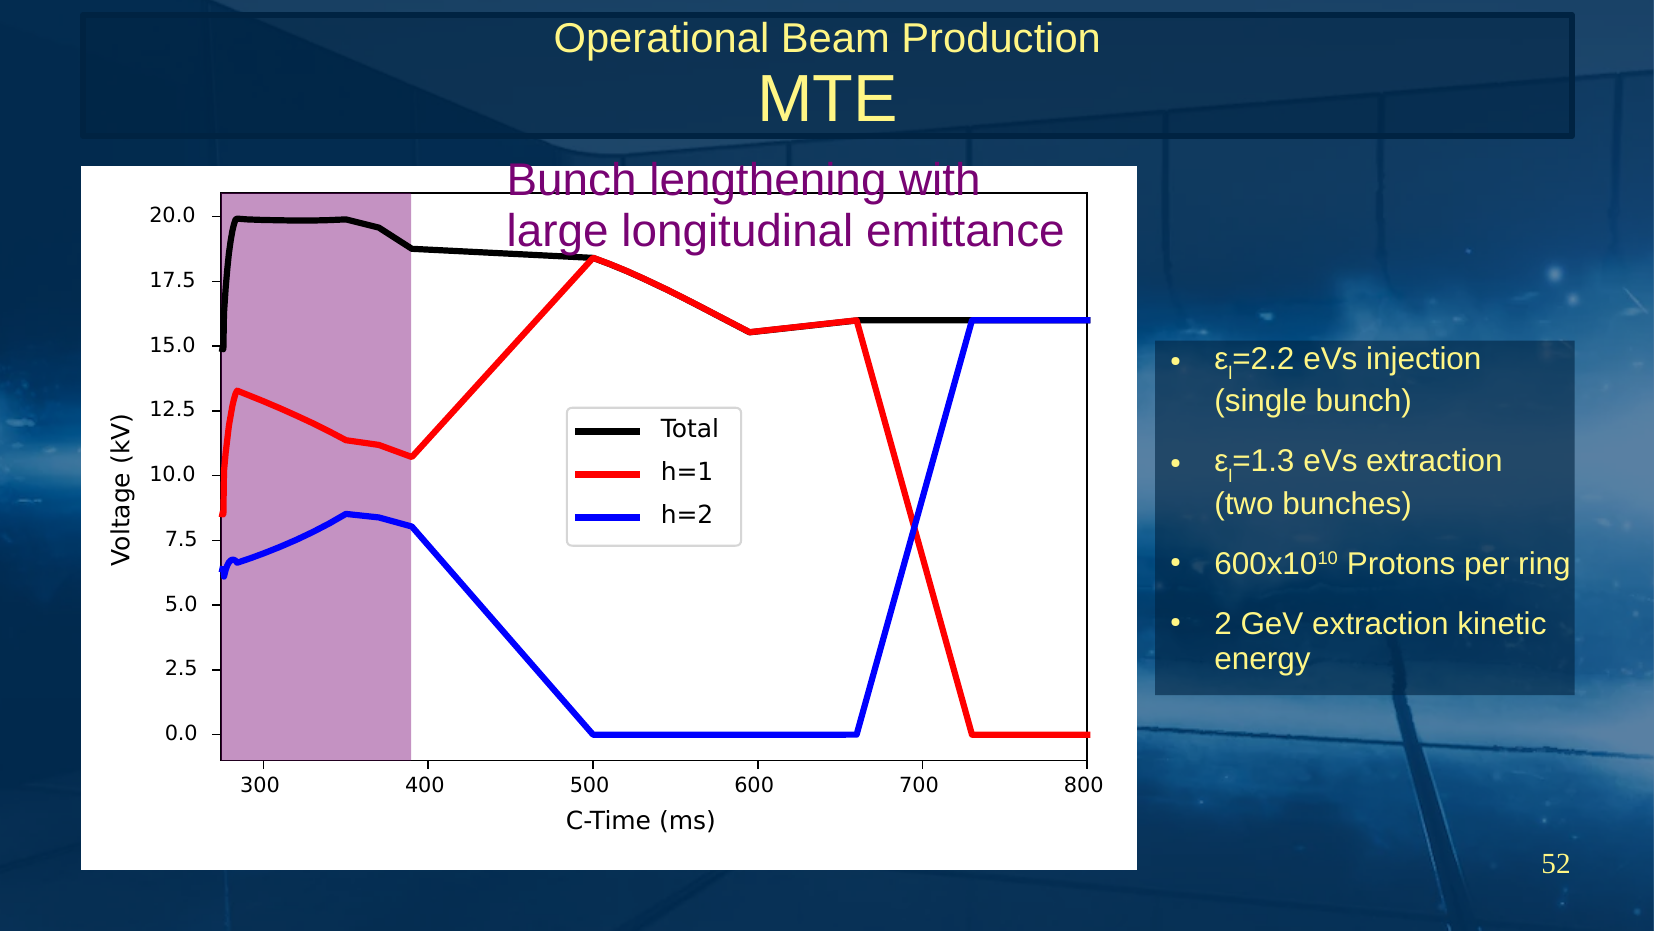

# Operational Beam Production MTE
Bunch lengthening with large longitudinal emittance
20.0
17.5
15.0
12.5
Total
h=1
Voltage (kV)
10.0
h=2
7.5
5.0
2.5
0.0
300
400
500
600
700
800
C-Time (ms)
εl=2.2 eVs injection (single bunch)
εl=1.3 eVs extraction
(two bunches)
600x1010 Protons per ring
2 GeV extraction kinetic energy
52